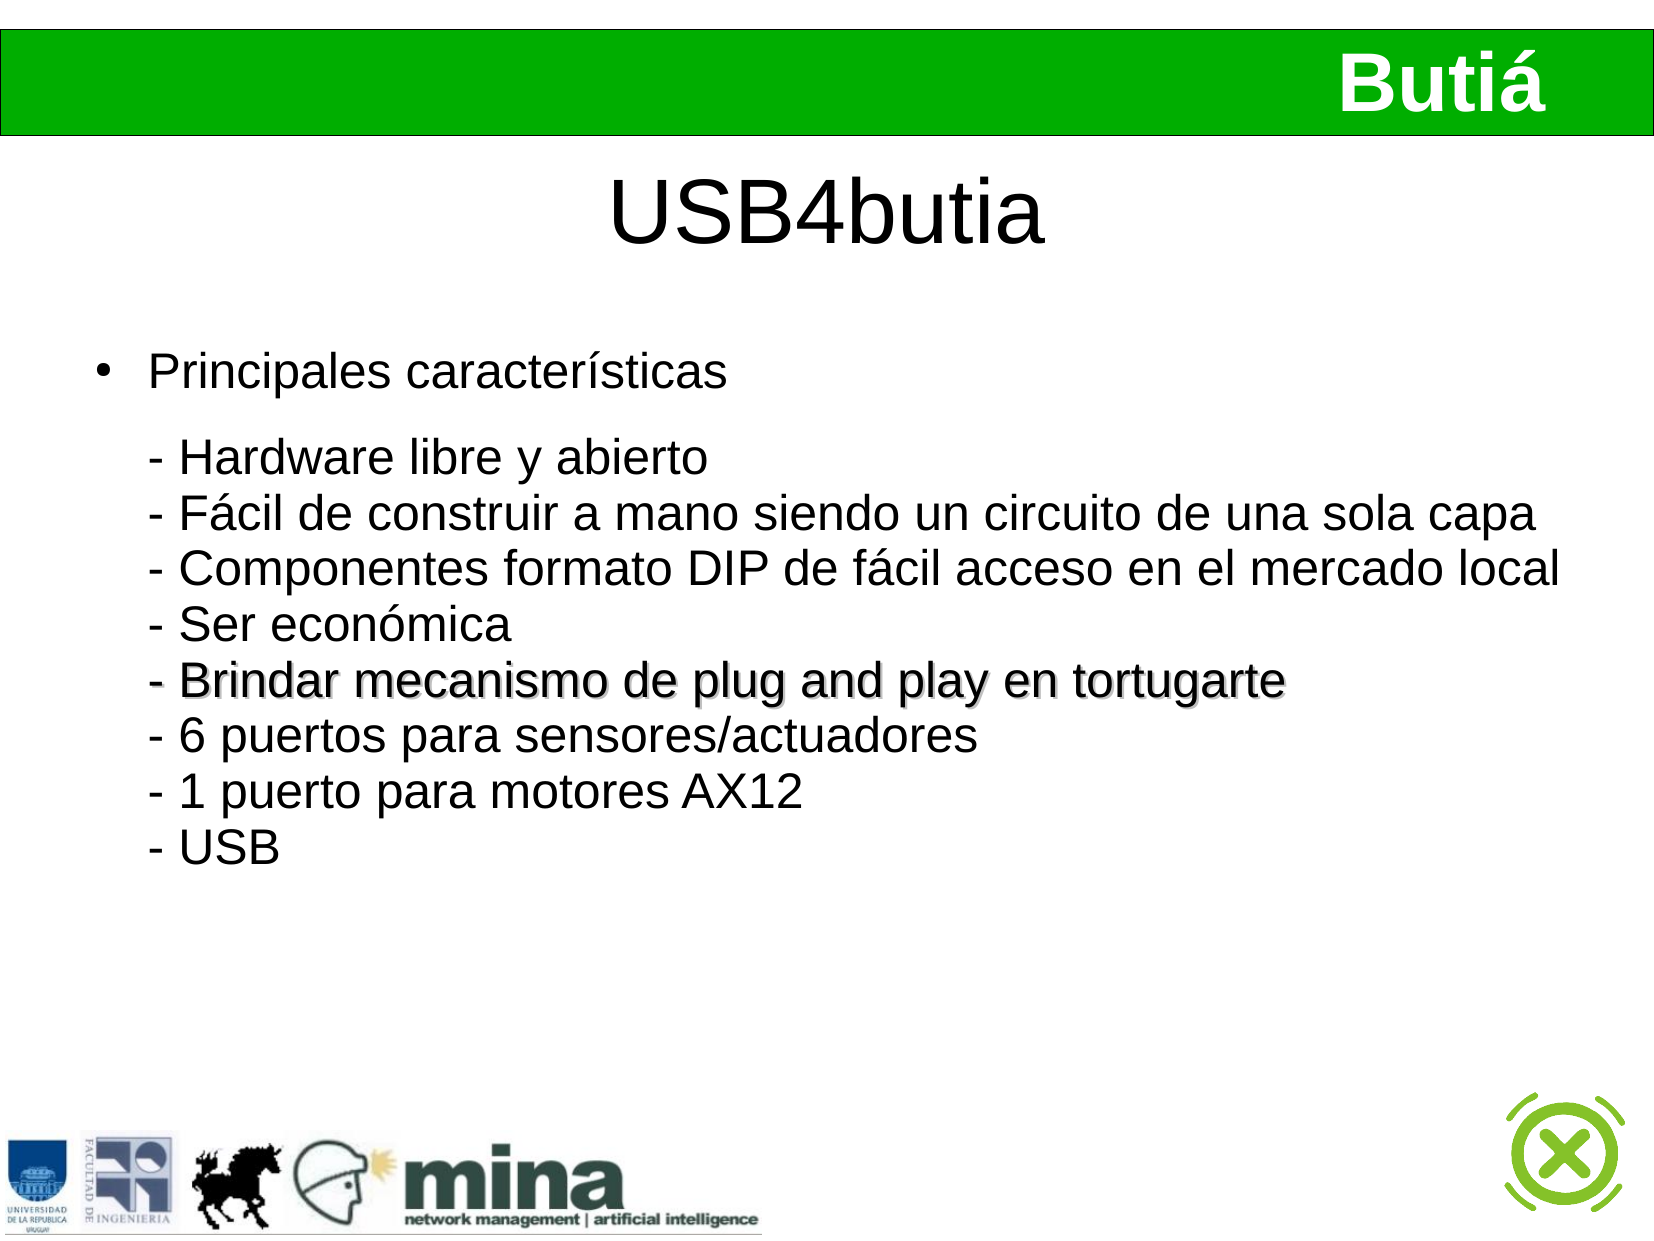

# USB4butia
Principales características
- Hardware libre y abierto
- Fácil de construir a mano siendo un circuito de una sola capa
- Componentes formato DIP de fácil acceso en el mercado local
- Ser económica
- Brindar mecanismo de plug and play en tortugarte
- 6 puertos para sensores/actuadores
- 1 puerto para motores AX12
- USB